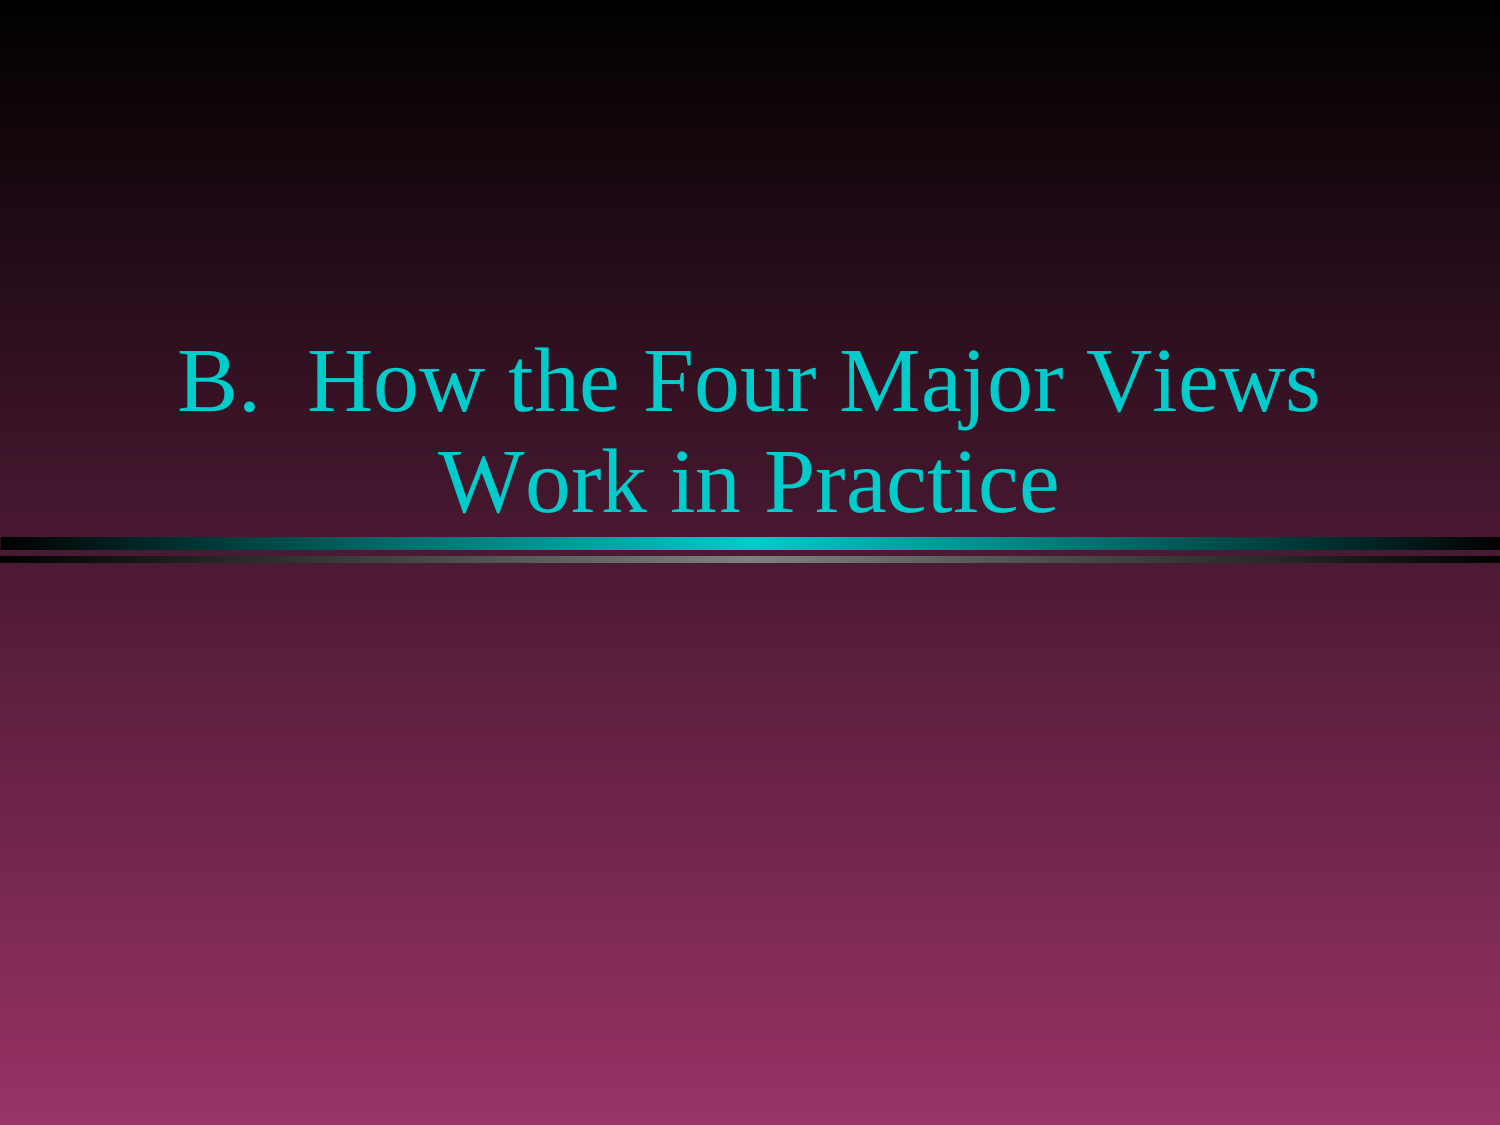

# B. How the Four Major Views Work in Practice